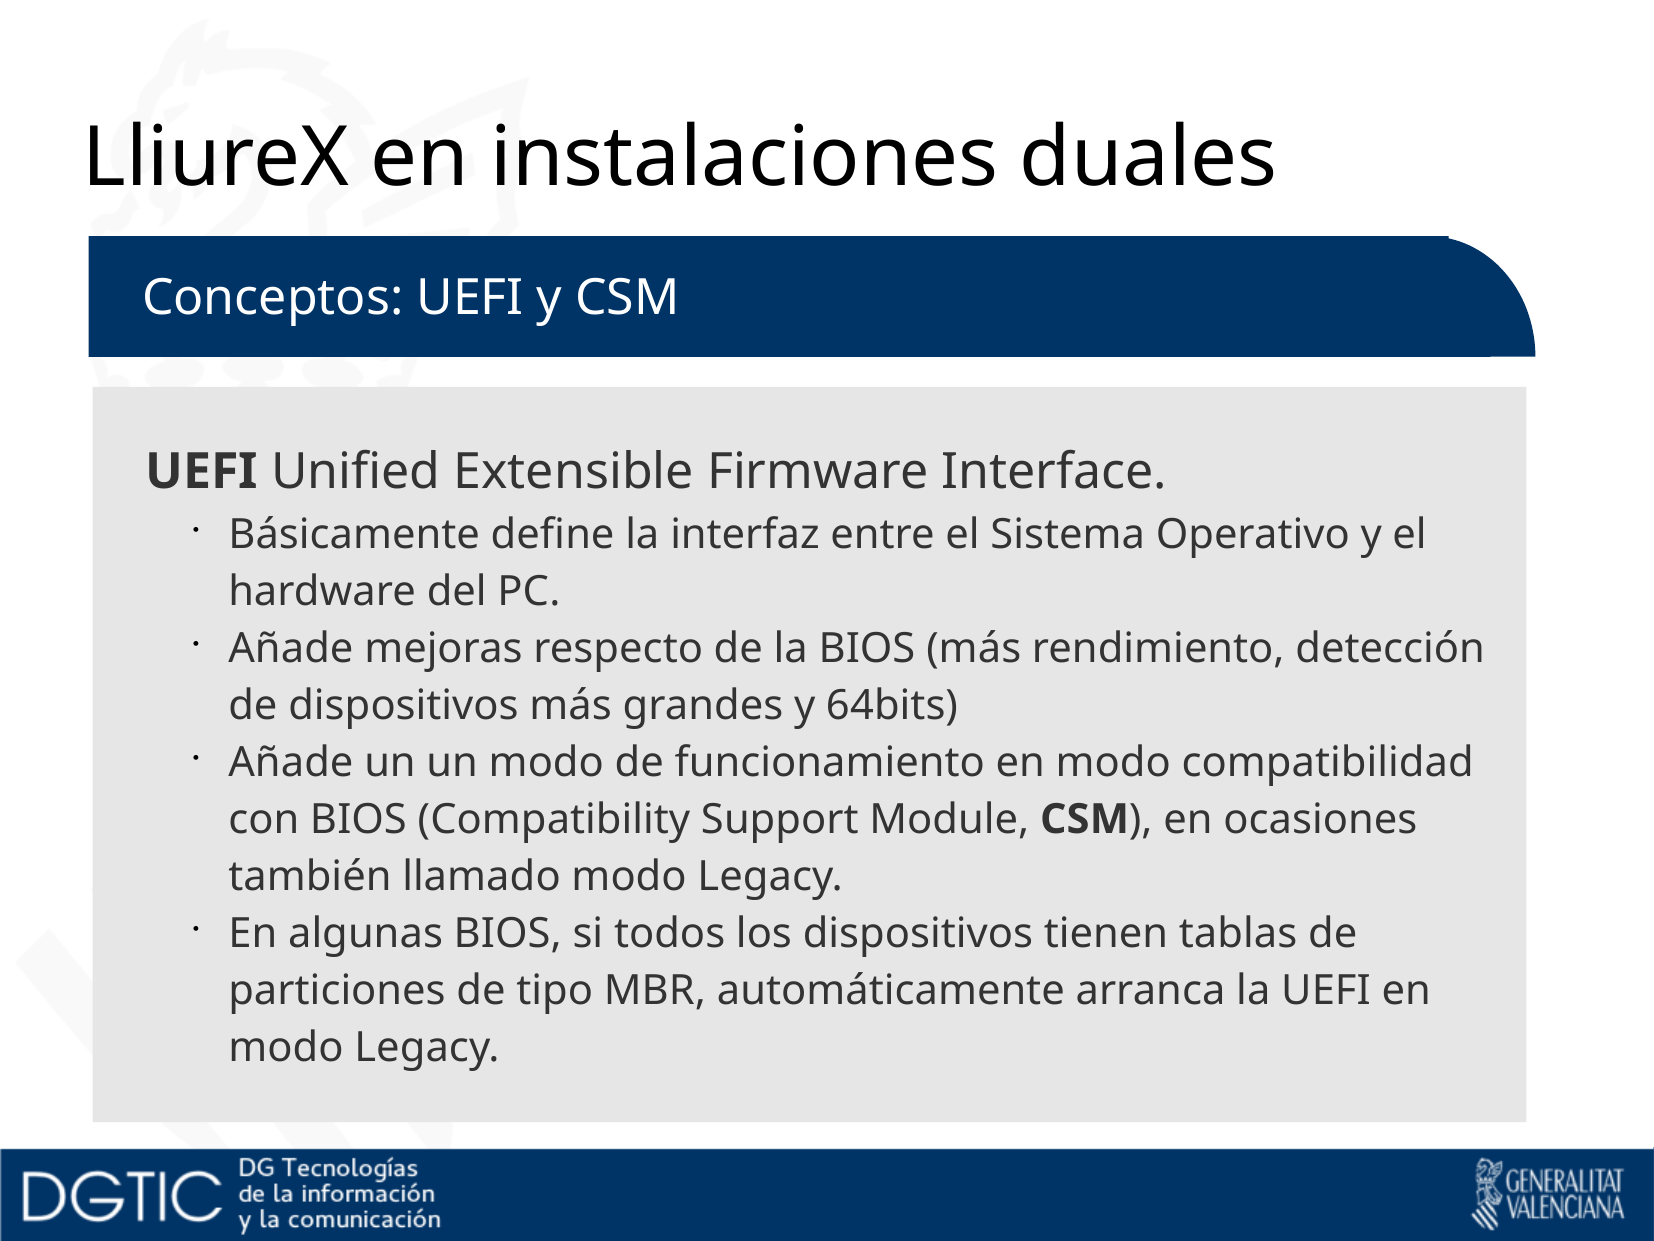

# LliureX en instalaciones duales
Conceptos: UEFI y CSM
UEFI Unified Extensible Firmware Interface.
Básicamente define la interfaz entre el Sistema Operativo y el hardware del PC.
Añade mejoras respecto de la BIOS (más rendimiento, detección de dispositivos más grandes y 64bits)
Añade un un modo de funcionamiento en modo compatibilidad con BIOS (Compatibility Support Module, CSM), en ocasiones también llamado modo Legacy.
En algunas BIOS, si todos los dispositivos tienen tablas de particiones de tipo MBR, automáticamente arranca la UEFI en modo Legacy.